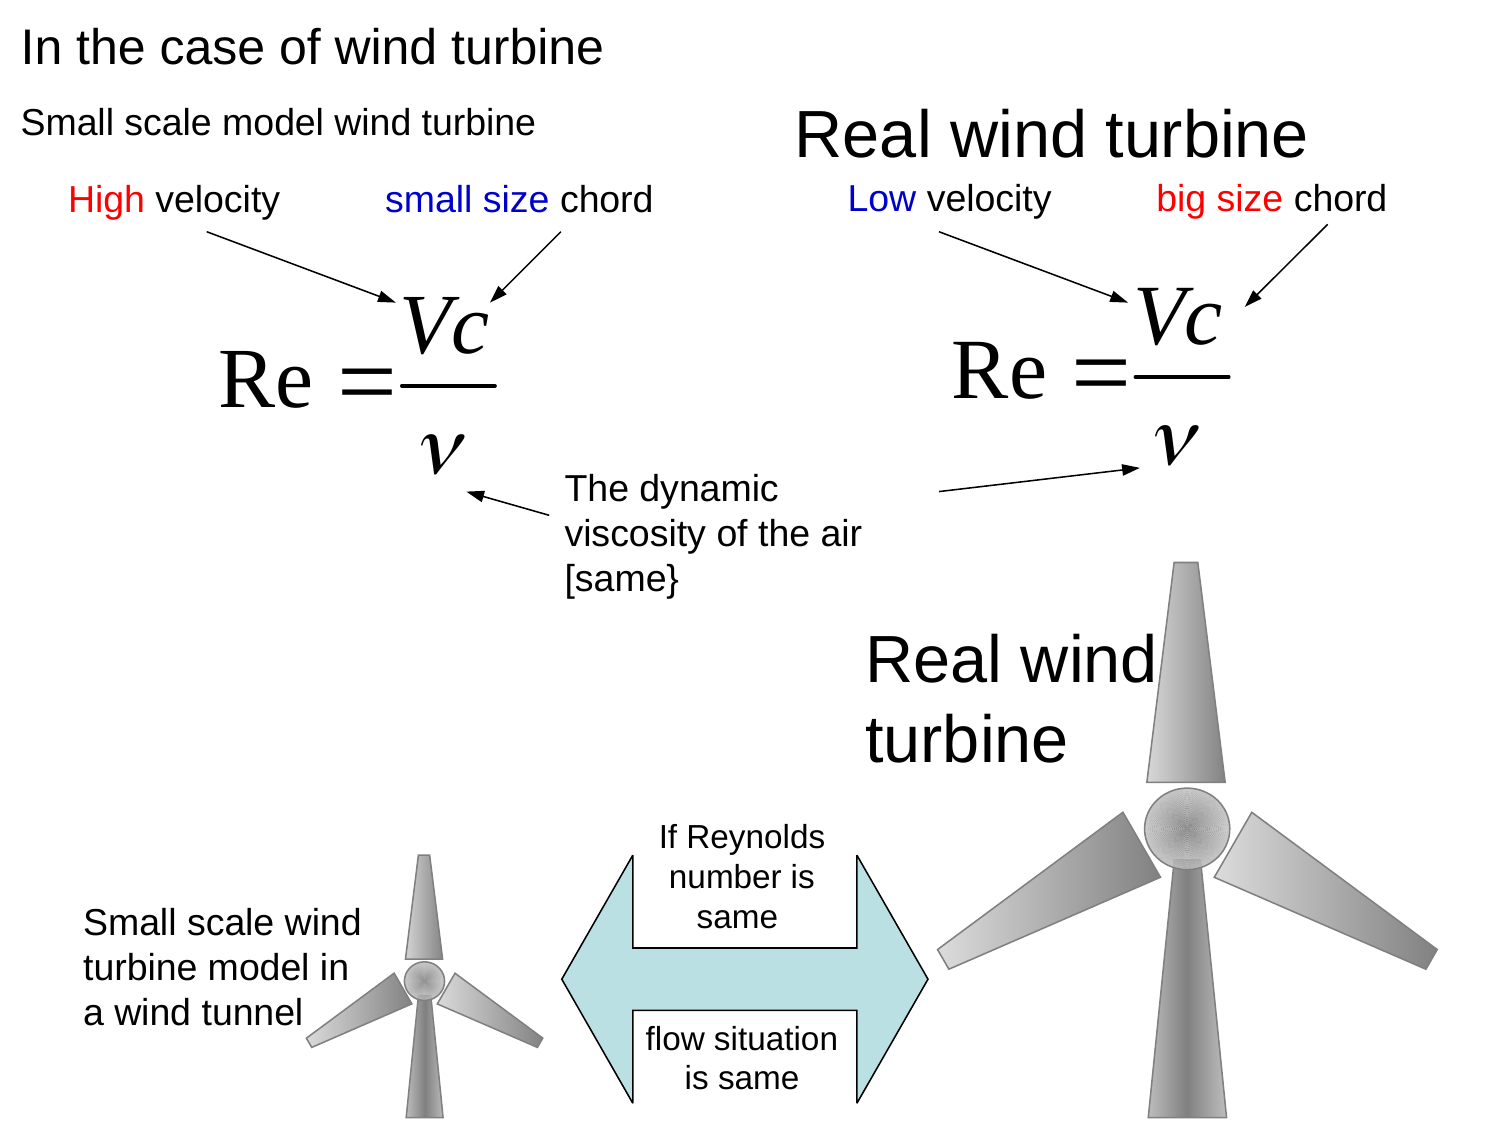

In the case of wind turbine
Real wind turbine
Small scale model wind turbine
Low velocity big size chord
High velocity small size chord
The dynamic viscosity of the air [same}
Real wind turbine
If Reynolds number is same
flow situation is same
Small scale wind turbine model in a wind tunnel